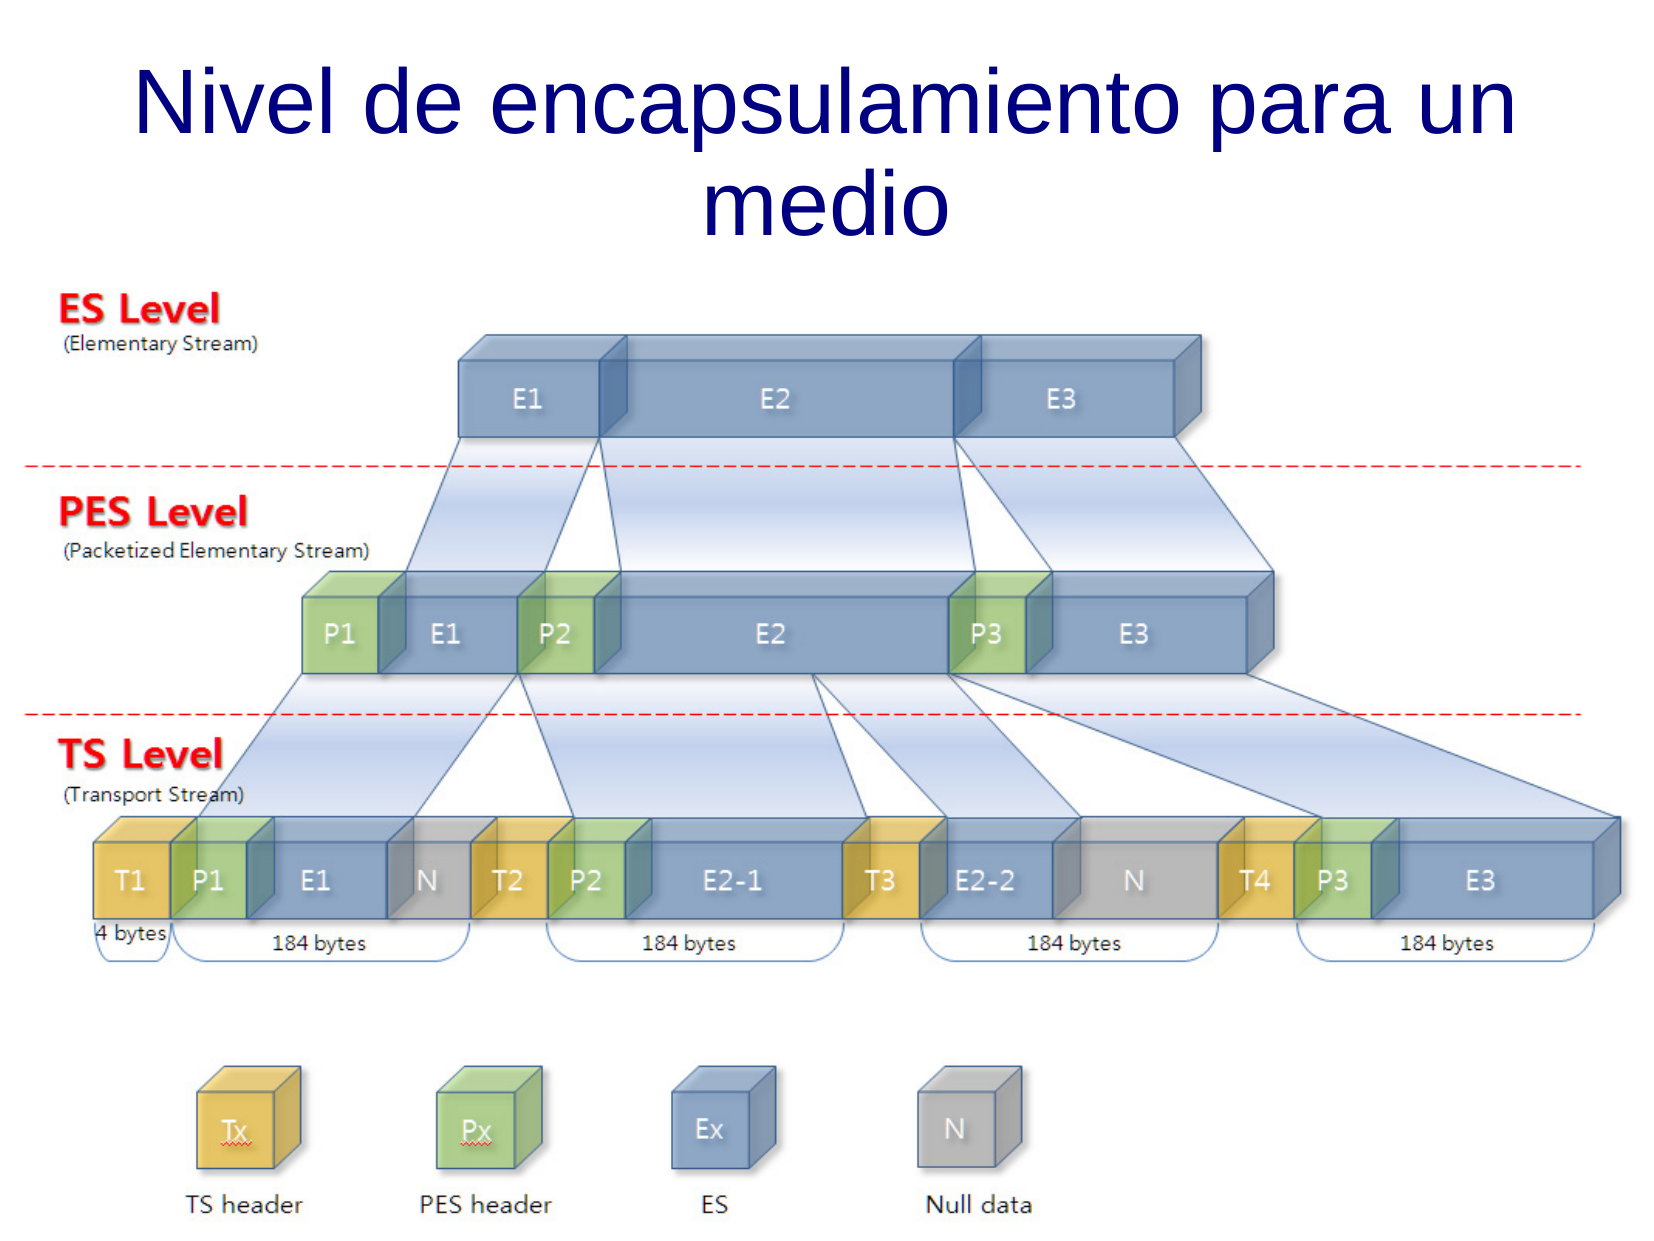

# Nivel de encapsulamiento para un medio